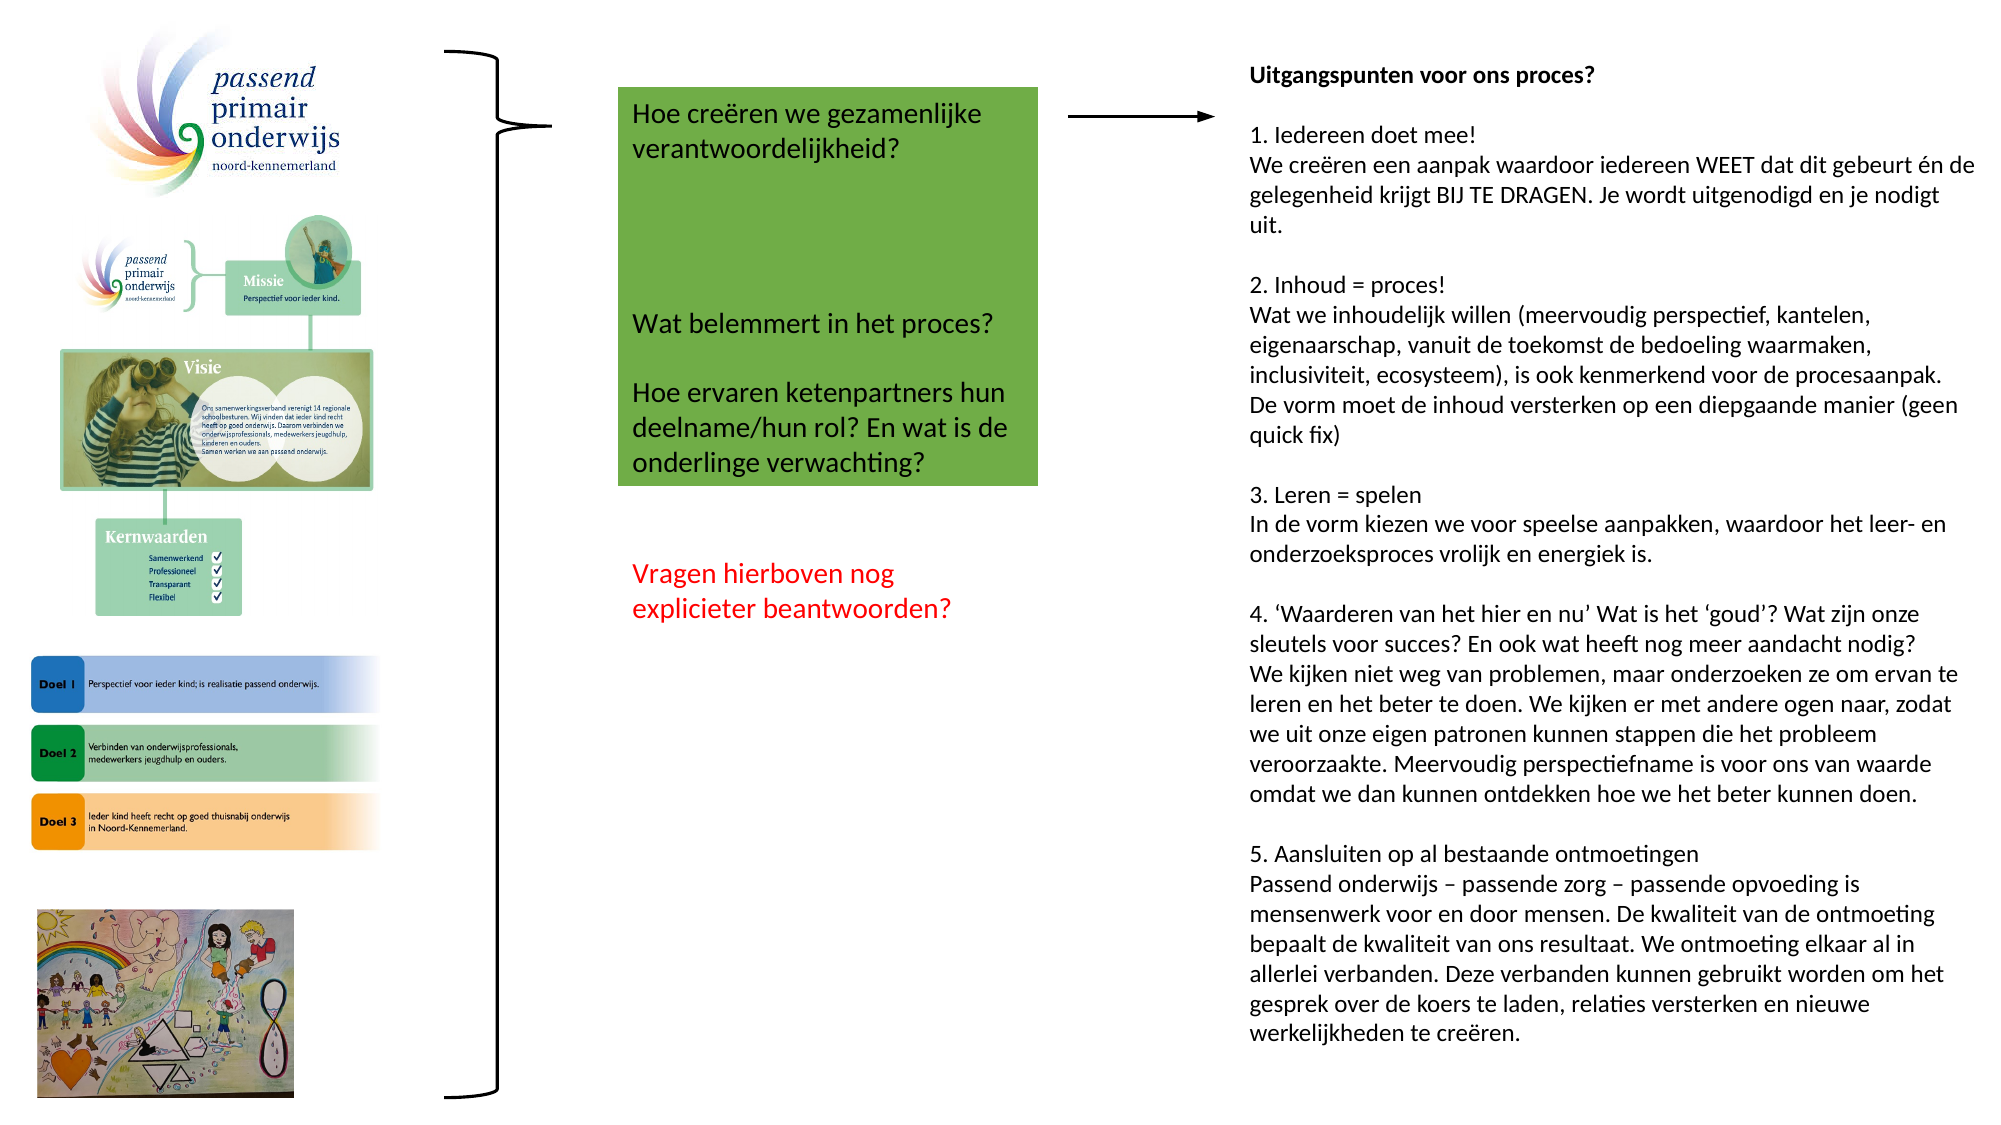

Uitgangspunten voor ons proces?
1. Iedereen doet mee!
We creëren een aanpak waardoor iedereen WEET dat dit gebeurt én de gelegenheid krijgt BIJ TE DRAGEN. Je wordt uitgenodigd en je nodigt uit.
2. Inhoud = proces!
Wat we inhoudelijk willen (meervoudig perspectief, kantelen, eigenaarschap, vanuit de toekomst de bedoeling waarmaken, inclusiviteit, ecosysteem), is ook kenmerkend voor de procesaanpak. De vorm moet de inhoud versterken op een diepgaande manier (geen quick fix)
3. Leren = spelen
In de vorm kiezen we voor speelse aanpakken, waardoor het leer- en onderzoeksproces vrolijk en energiek is.
4. ‘Waarderen van het hier en nu’ Wat is het ‘goud’? Wat zijn onze sleutels voor succes? En ook wat heeft nog meer aandacht nodig?
We kijken niet weg van problemen, maar onderzoeken ze om ervan te leren en het beter te doen. We kijken er met andere ogen naar, zodat we uit onze eigen patronen kunnen stappen die het probleem veroorzaakte. Meervoudig perspectiefname is voor ons van waarde omdat we dan kunnen ontdekken hoe we het beter kunnen doen.
5. Aansluiten op al bestaande ontmoetingen
Passend onderwijs – passende zorg – passende opvoeding is mensenwerk voor en door mensen. De kwaliteit van de ontmoeting bepaalt de kwaliteit van ons resultaat. We ontmoeting elkaar al in allerlei verbanden. Deze verbanden kunnen gebruikt worden om het gesprek over de koers te laden, relaties versterken en nieuwe werkelijkheden te creëren.
Hoe creëren we gezamenlijke verantwoordelijkheid?
Wat belemmert in het proces?
Hoe ervaren ketenpartners hun deelname/hun rol? En wat is de onderlinge verwachting?
April/juni
Vragen hierboven nog explicieter beantwoorden?